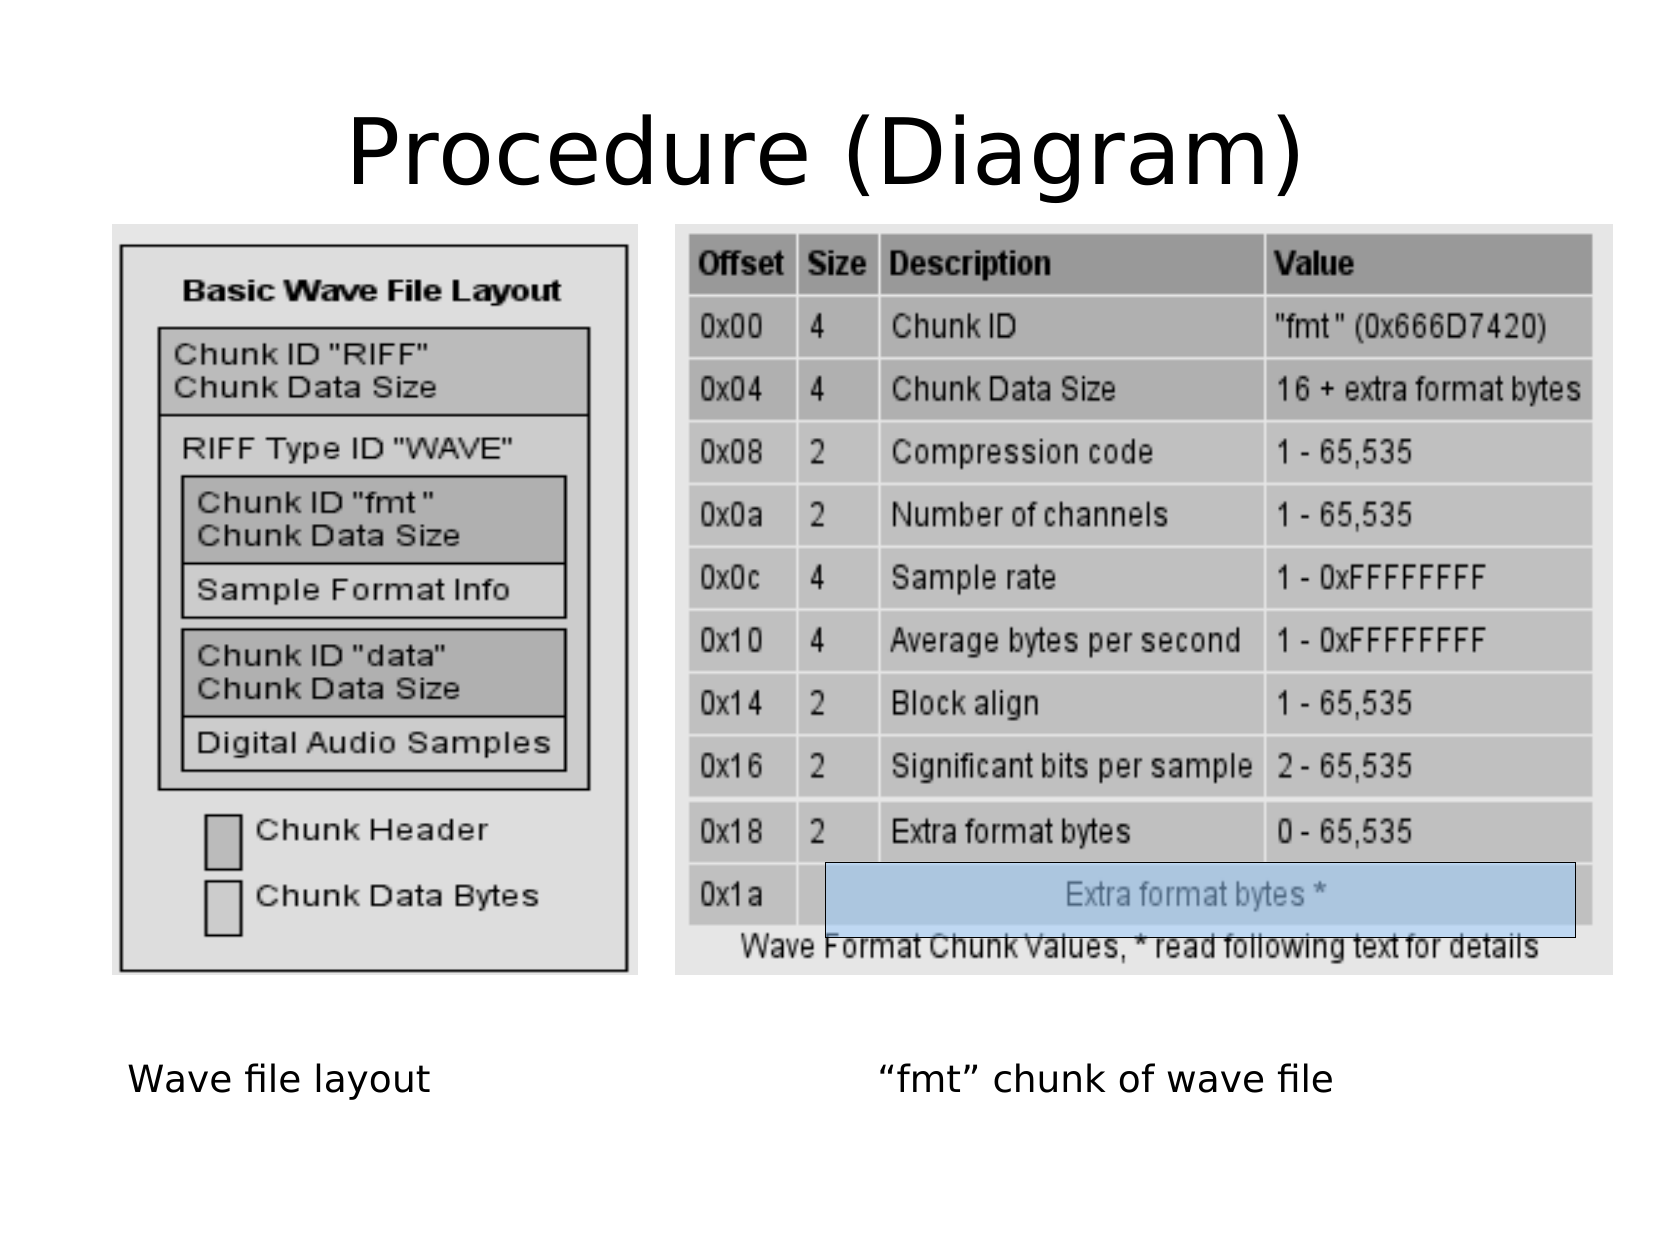

# Procedure (Diagram)
Wave file layout						“fmt” chunk of wave file